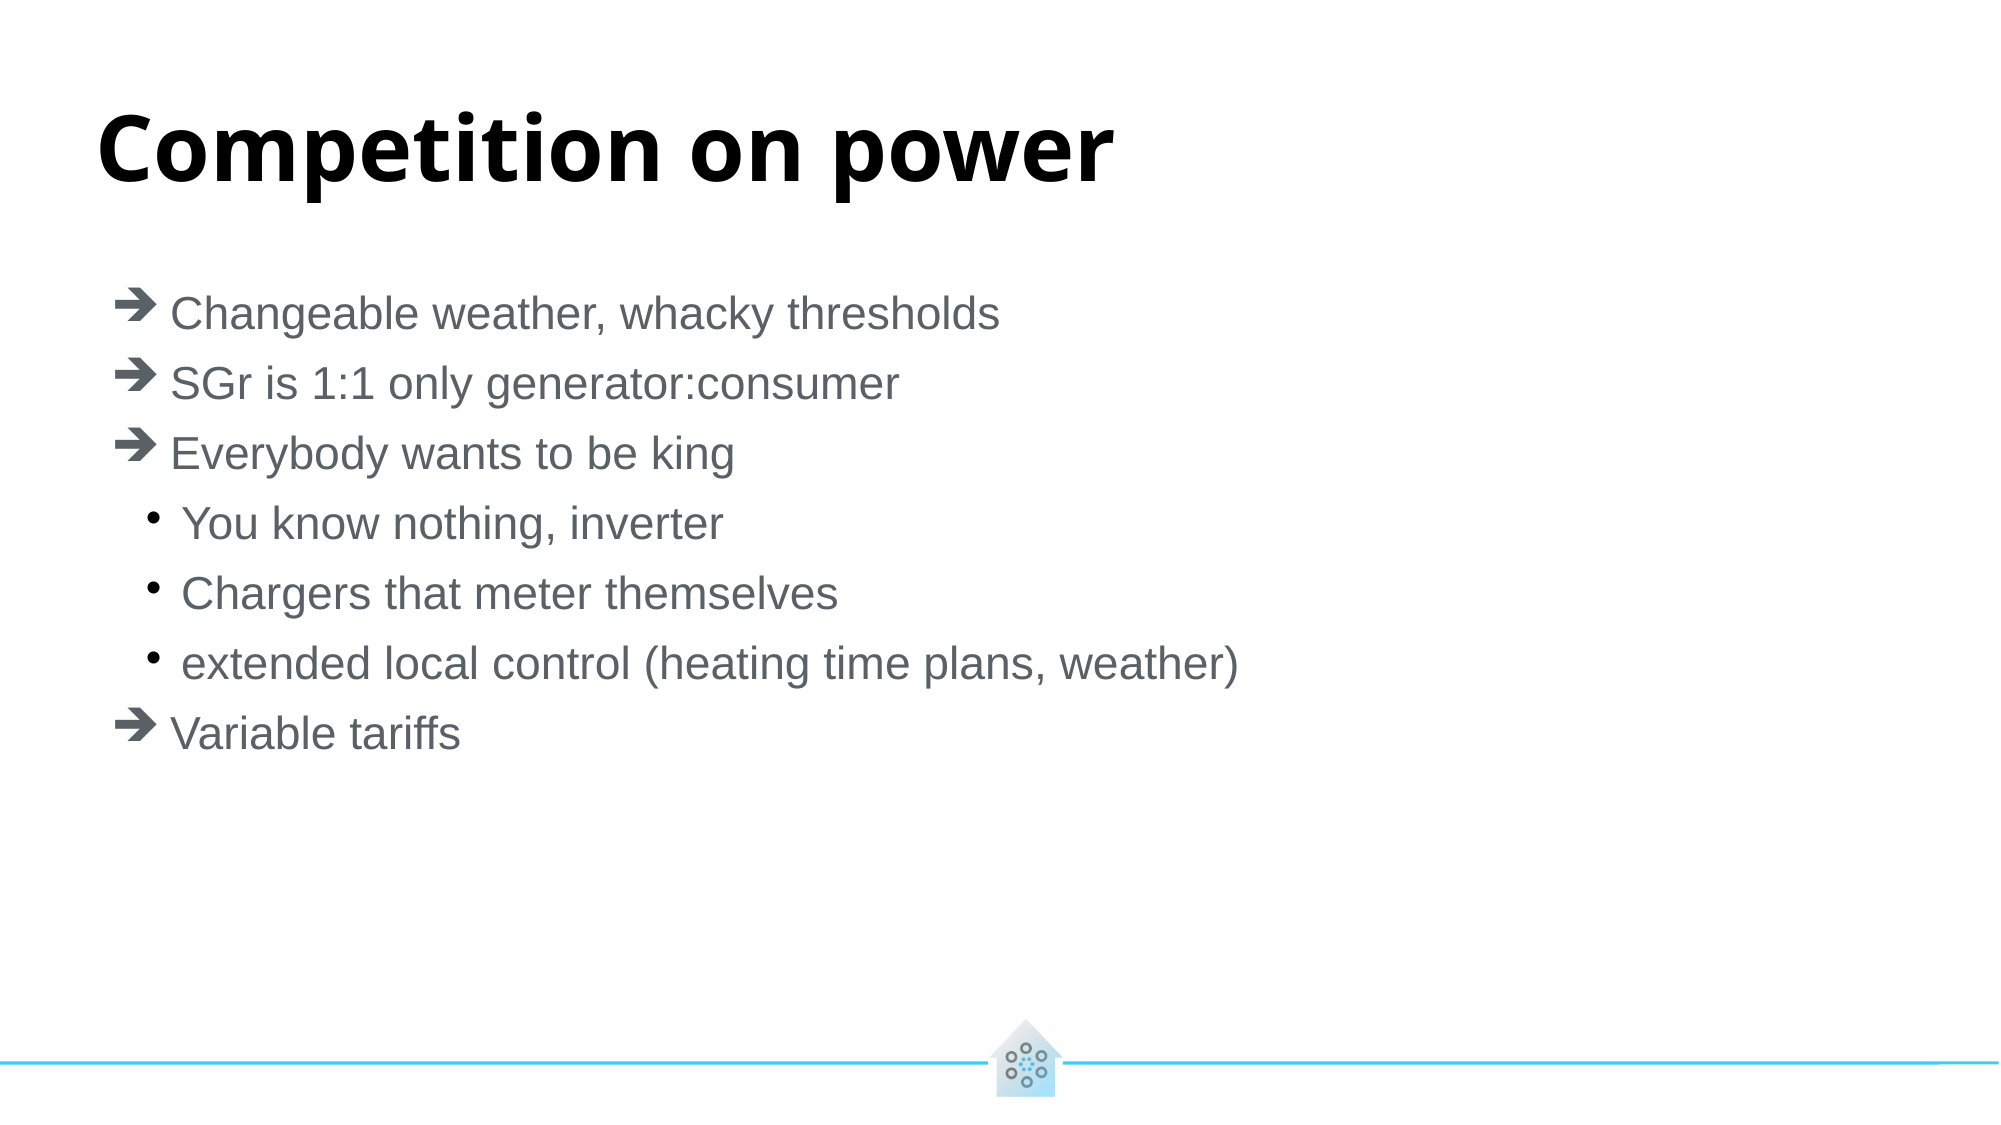

Competition on power
 Changeable weather, whacky thresholds
 SGr is 1:1 only generator:consumer
 Everybody wants to be king
You know nothing, inverter
Chargers that meter themselves
extended local control (heating time plans, weather)
 Variable tariffs